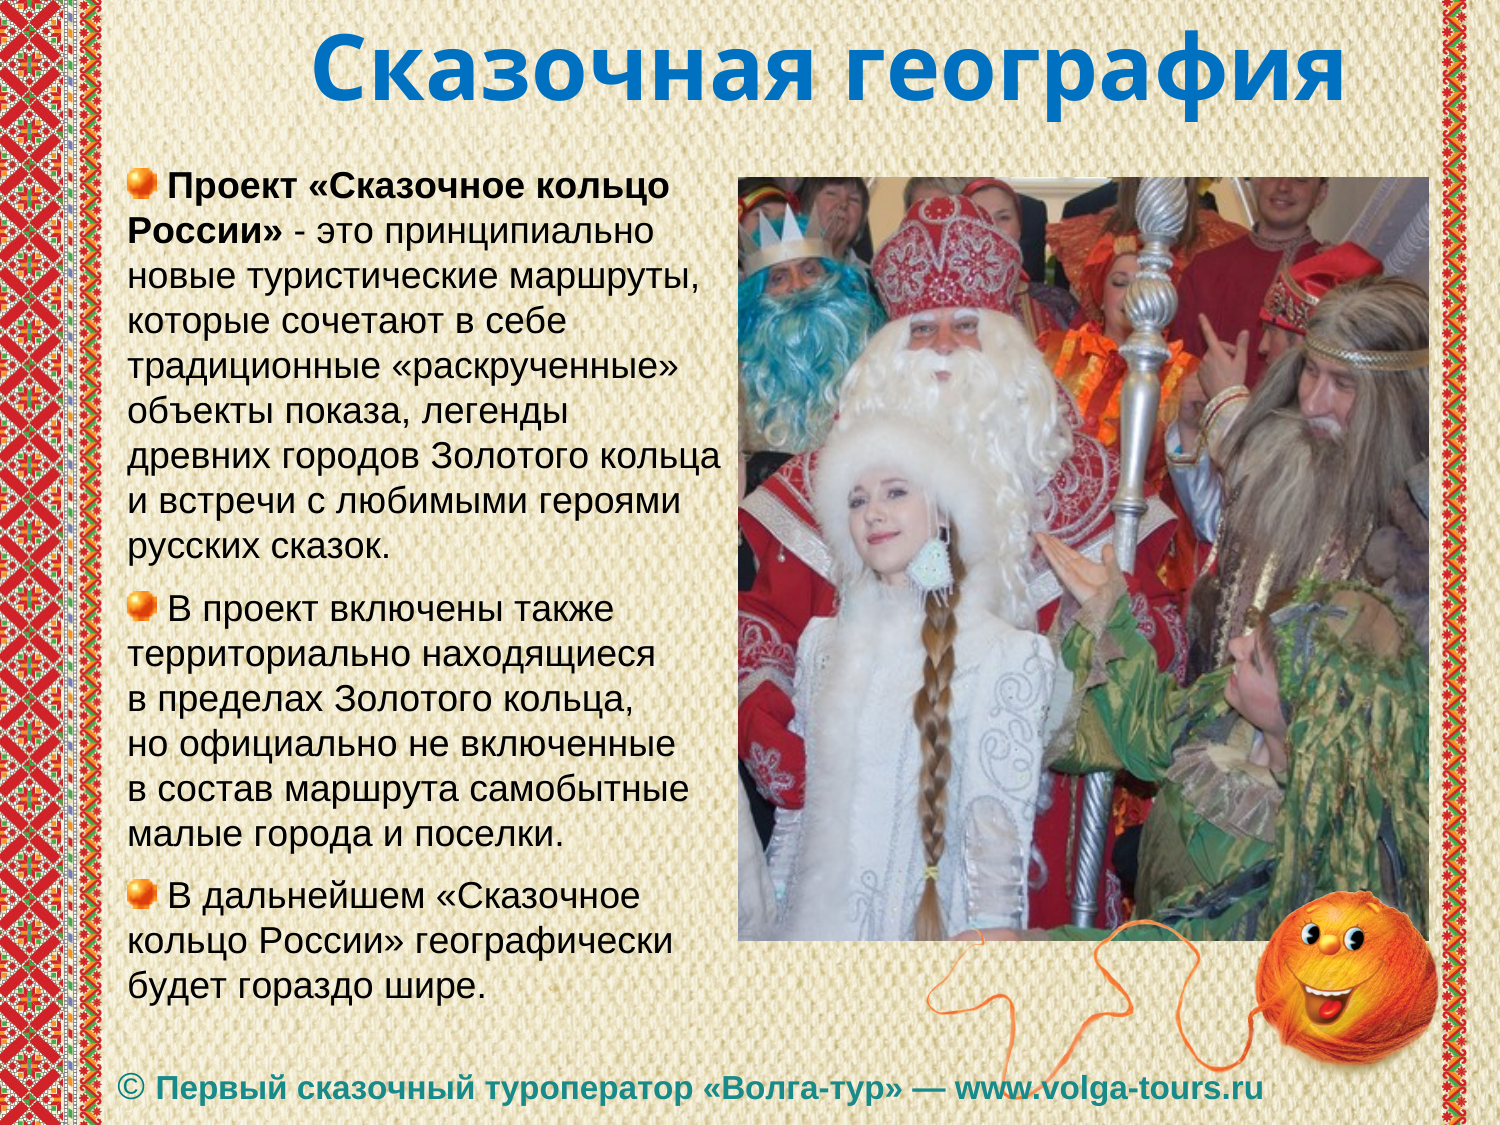

Сказочная география
 Проект «Сказочное кольцо России» - это принципиально
новые туристические маршруты, которые сочетают в себе традиционные «раскрученные» объекты показа, легенды
древних городов Золотого кольца
и встречи с любимыми героями русских сказок.
 В проект включены также территориально находящиеся
в пределах Золотого кольца,
но официально не включенные
в состав маршрута самобытные малые города и поселки.
 В дальнейшем «Сказочное
кольцо России» географически будет гораздо шире.
© Первый сказочный туроператор «Волга-тур» — www.volga-tours.ru